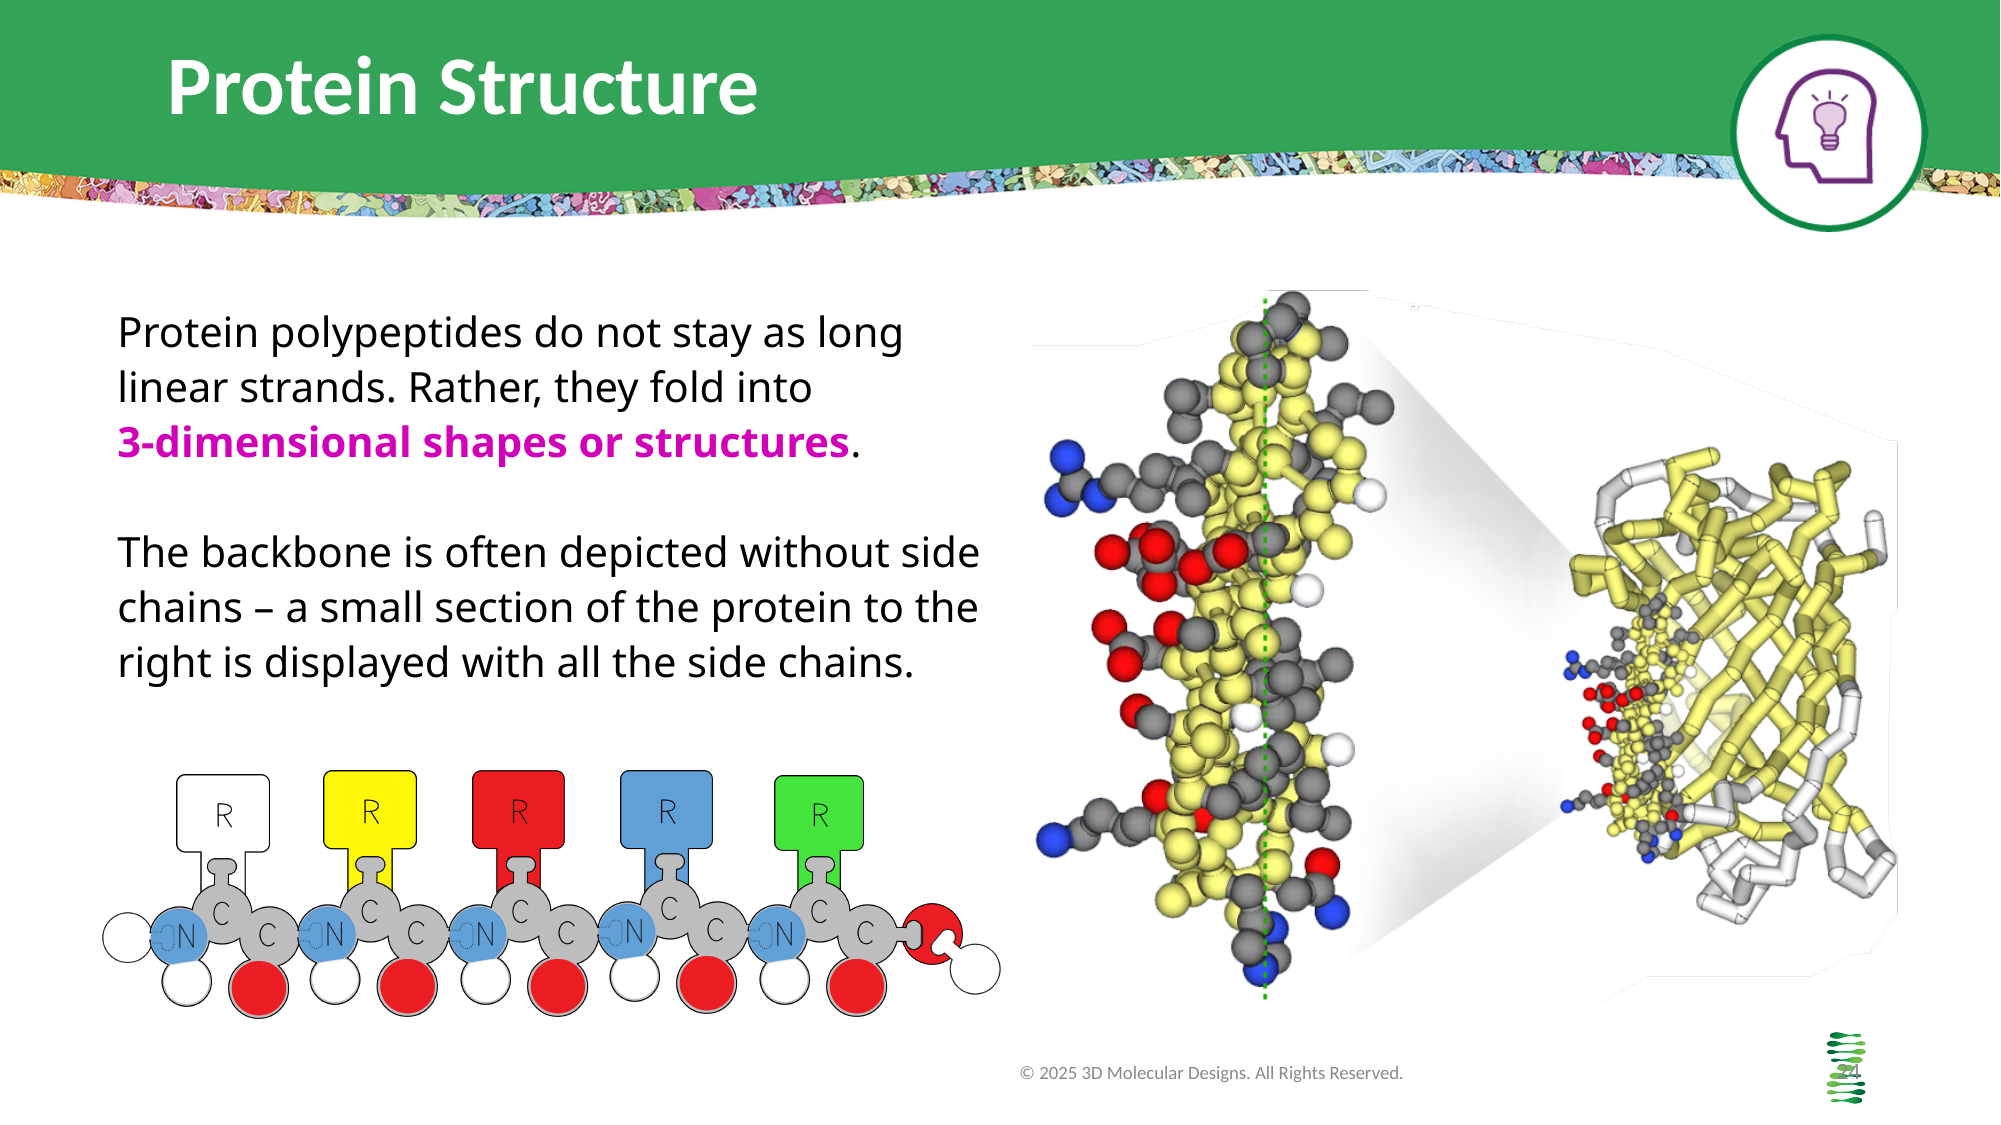

Protein Structure
Protein polypeptides do not stay as long linear strands. Rather, they fold into
3-dimensional shapes or structures.
The backbone is often depicted without side chains – a small section of the protein to the right is displayed with all the side chains.